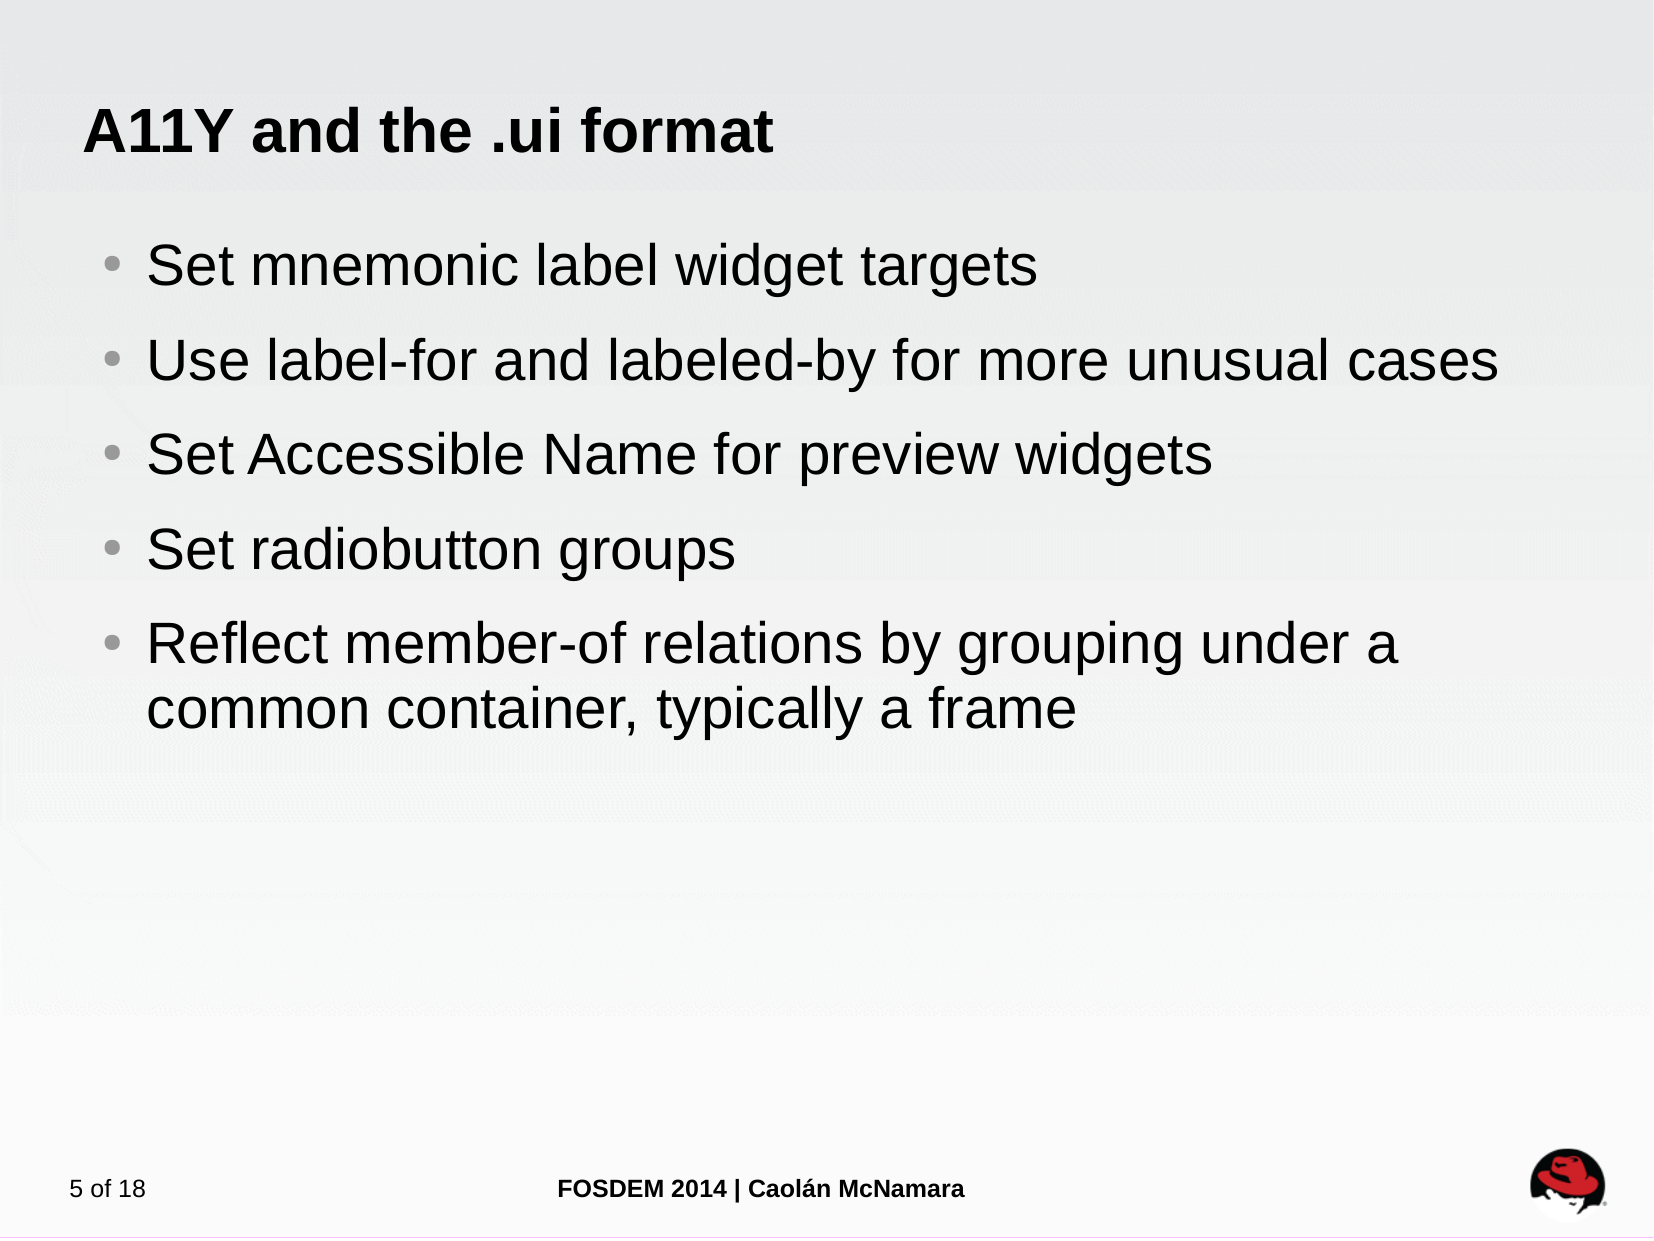

# A11Y and the .ui format
Set mnemonic label widget targets
Use label-for and labeled-by for more unusual cases
Set Accessible Name for preview widgets
Set radiobutton groups
Reflect member-of relations by grouping under a common container, typically a frame